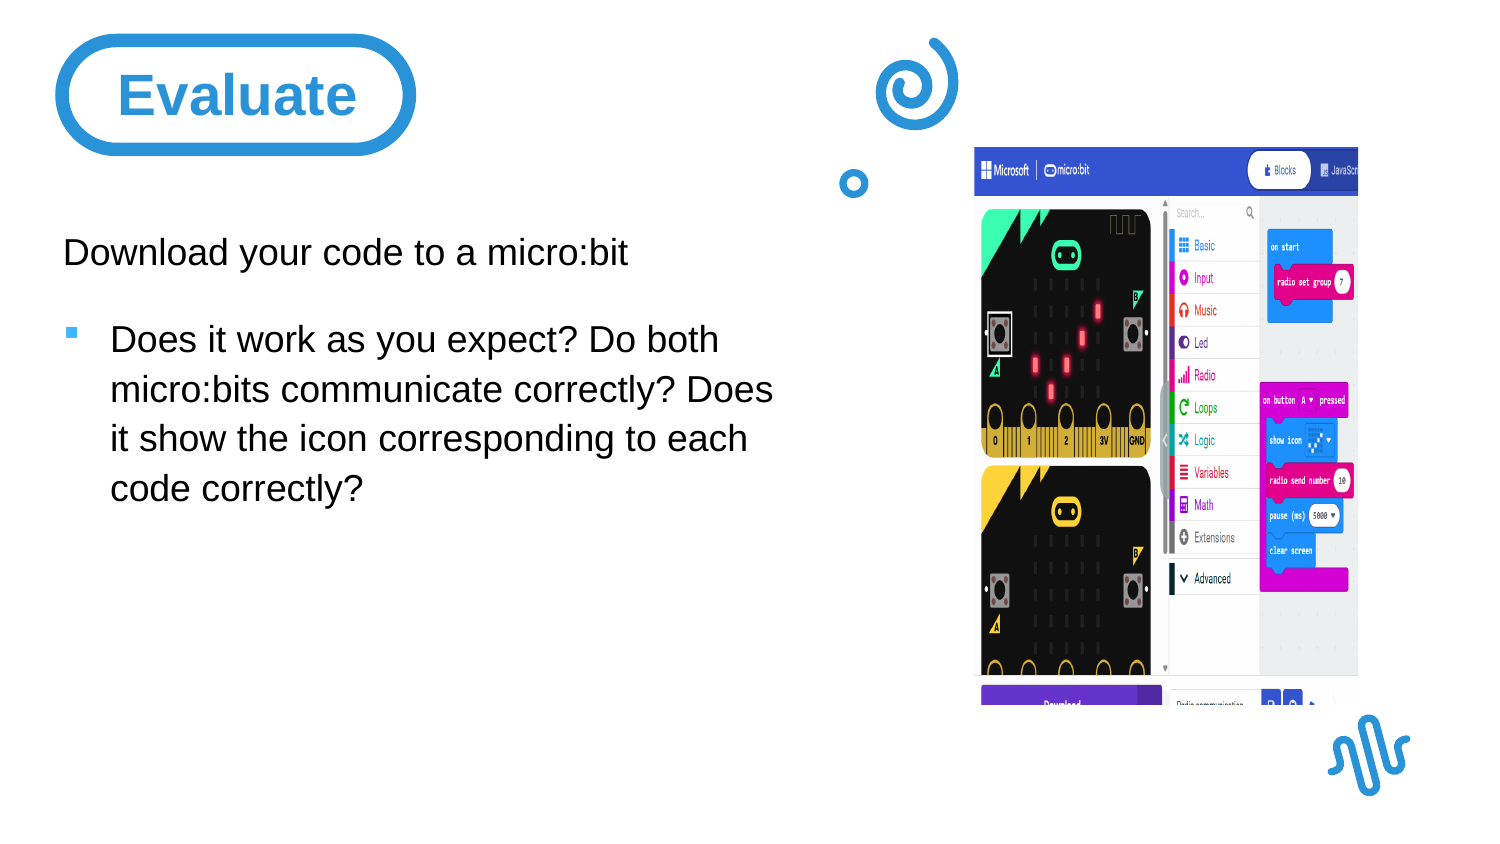

# Evaluate
Download your code to a micro:bit
Does it work as you expect? Do both micro:bits communicate correctly? Does it show the icon corresponding to each code correctly?